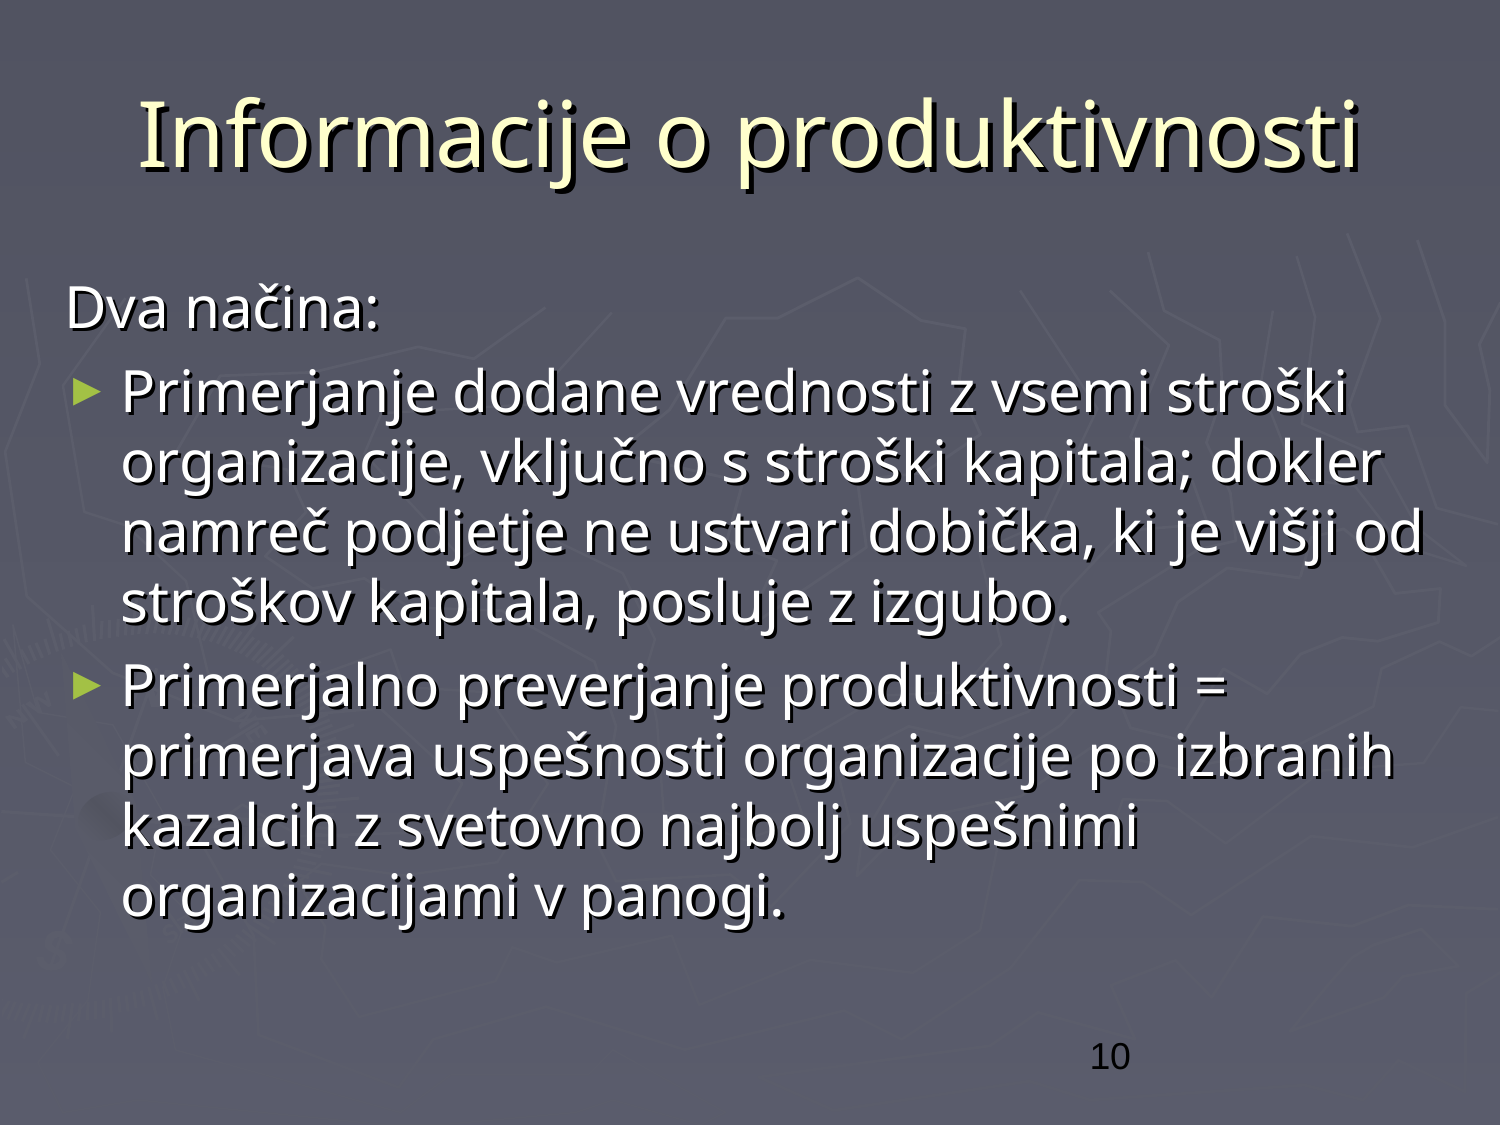

# Informacije o produktivnosti
Dva načina:
Primerjanje dodane vrednosti z vsemi stroški organizacije, vključno s stroški kapitala; dokler namreč podjetje ne ustvari dobička, ki je višji od stroškov kapitala, posluje z izgubo.
Primerjalno preverjanje produktivnosti = primerjava uspešnosti organizacije po izbranih kazalcih z svetovno najbolj uspešnimi organizacijami v panogi.
10